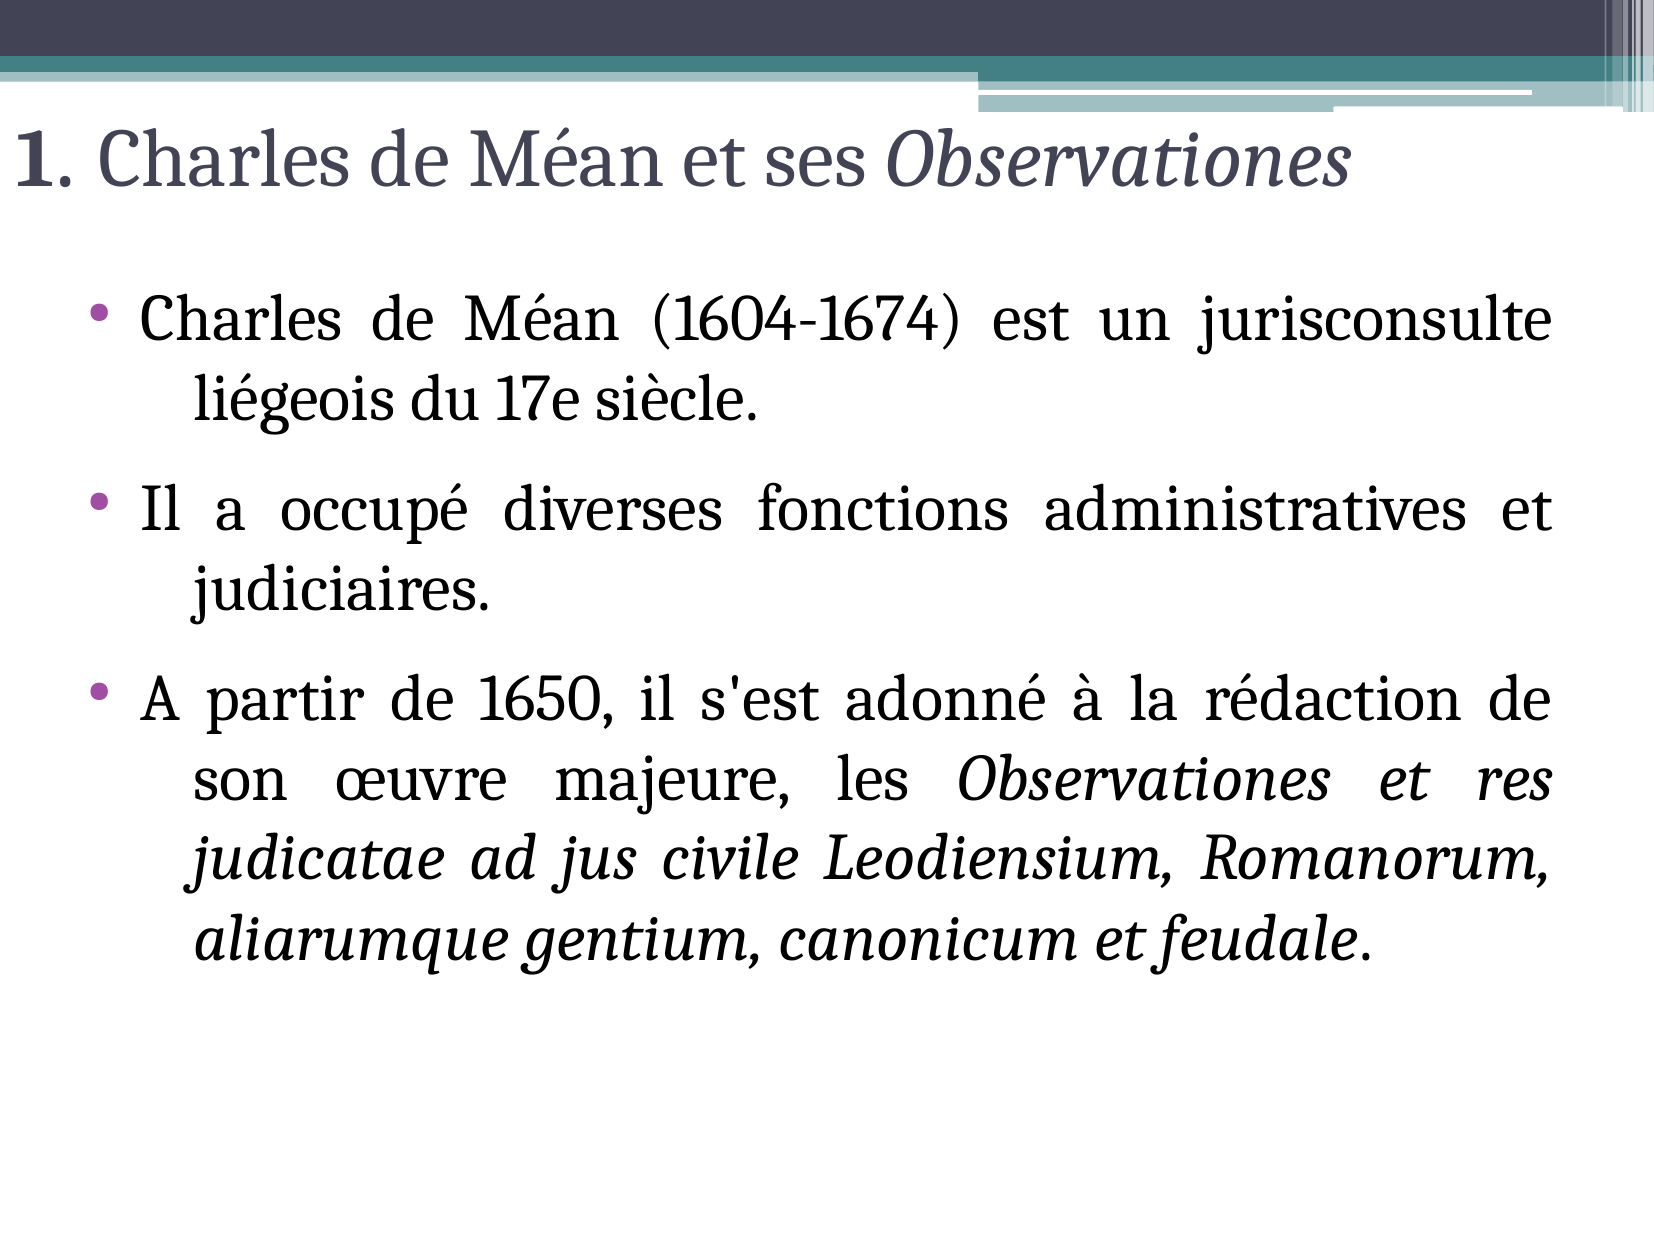

# 1. Charles de Méan et ses Observationes
Charles de Méan (1604-1674) est un jurisconsulte liégeois du 17e siècle.
Il a occupé diverses fonctions administratives et judiciaires.
A partir de 1650, il s'est adonné à la rédaction de son œuvre majeure, les Observationes et res judicatae ad jus civile Leodiensium, Romanorum, aliarumque gentium, canonicum et feudale.